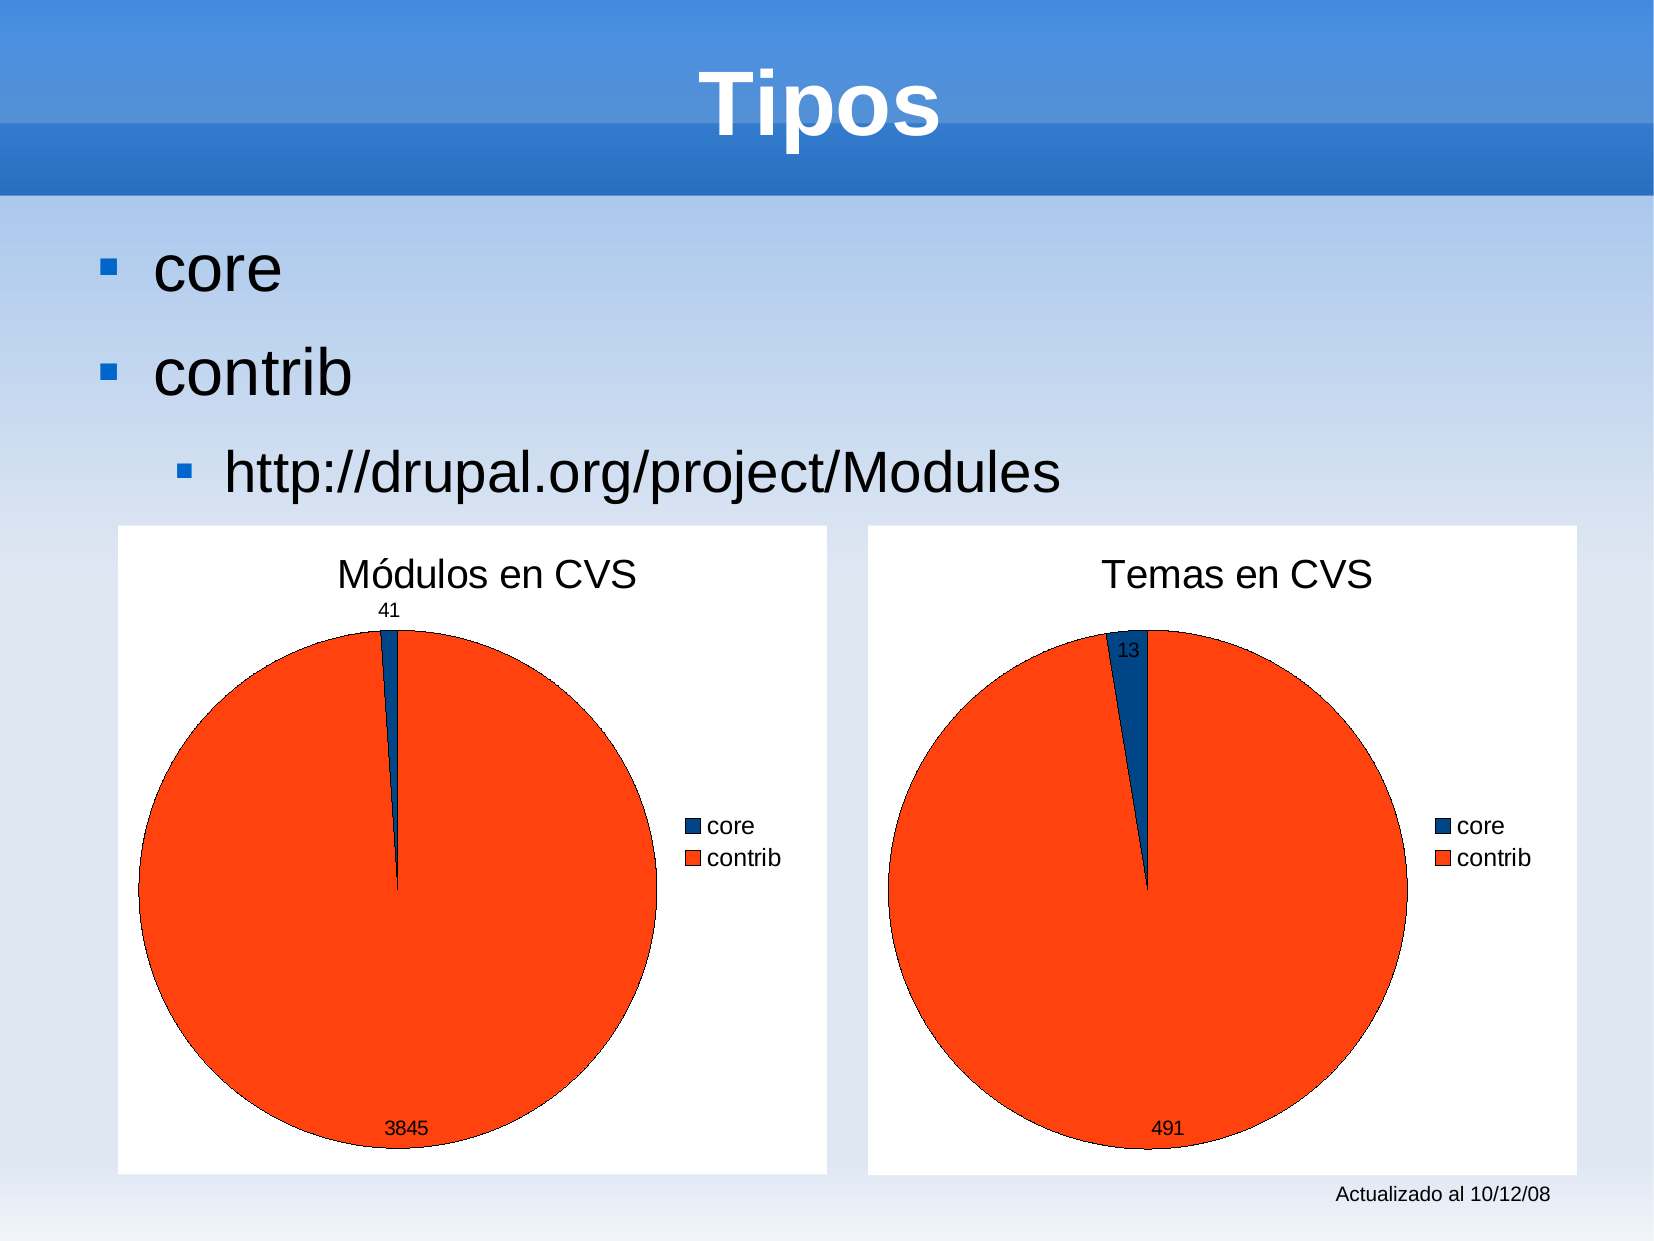

# Tipos
core
contrib
http://drupal.org/project/Modules
### Chart: Módulos en CVS
| Category | número |
|---|---|
| core | 41.0 |
| contrib | 3845.0 |
### Chart: Temas en CVS
| Category | número |
|---|---|
| core | 13.0 |
| contrib | 491.0 |Actualizado al 10/12/08